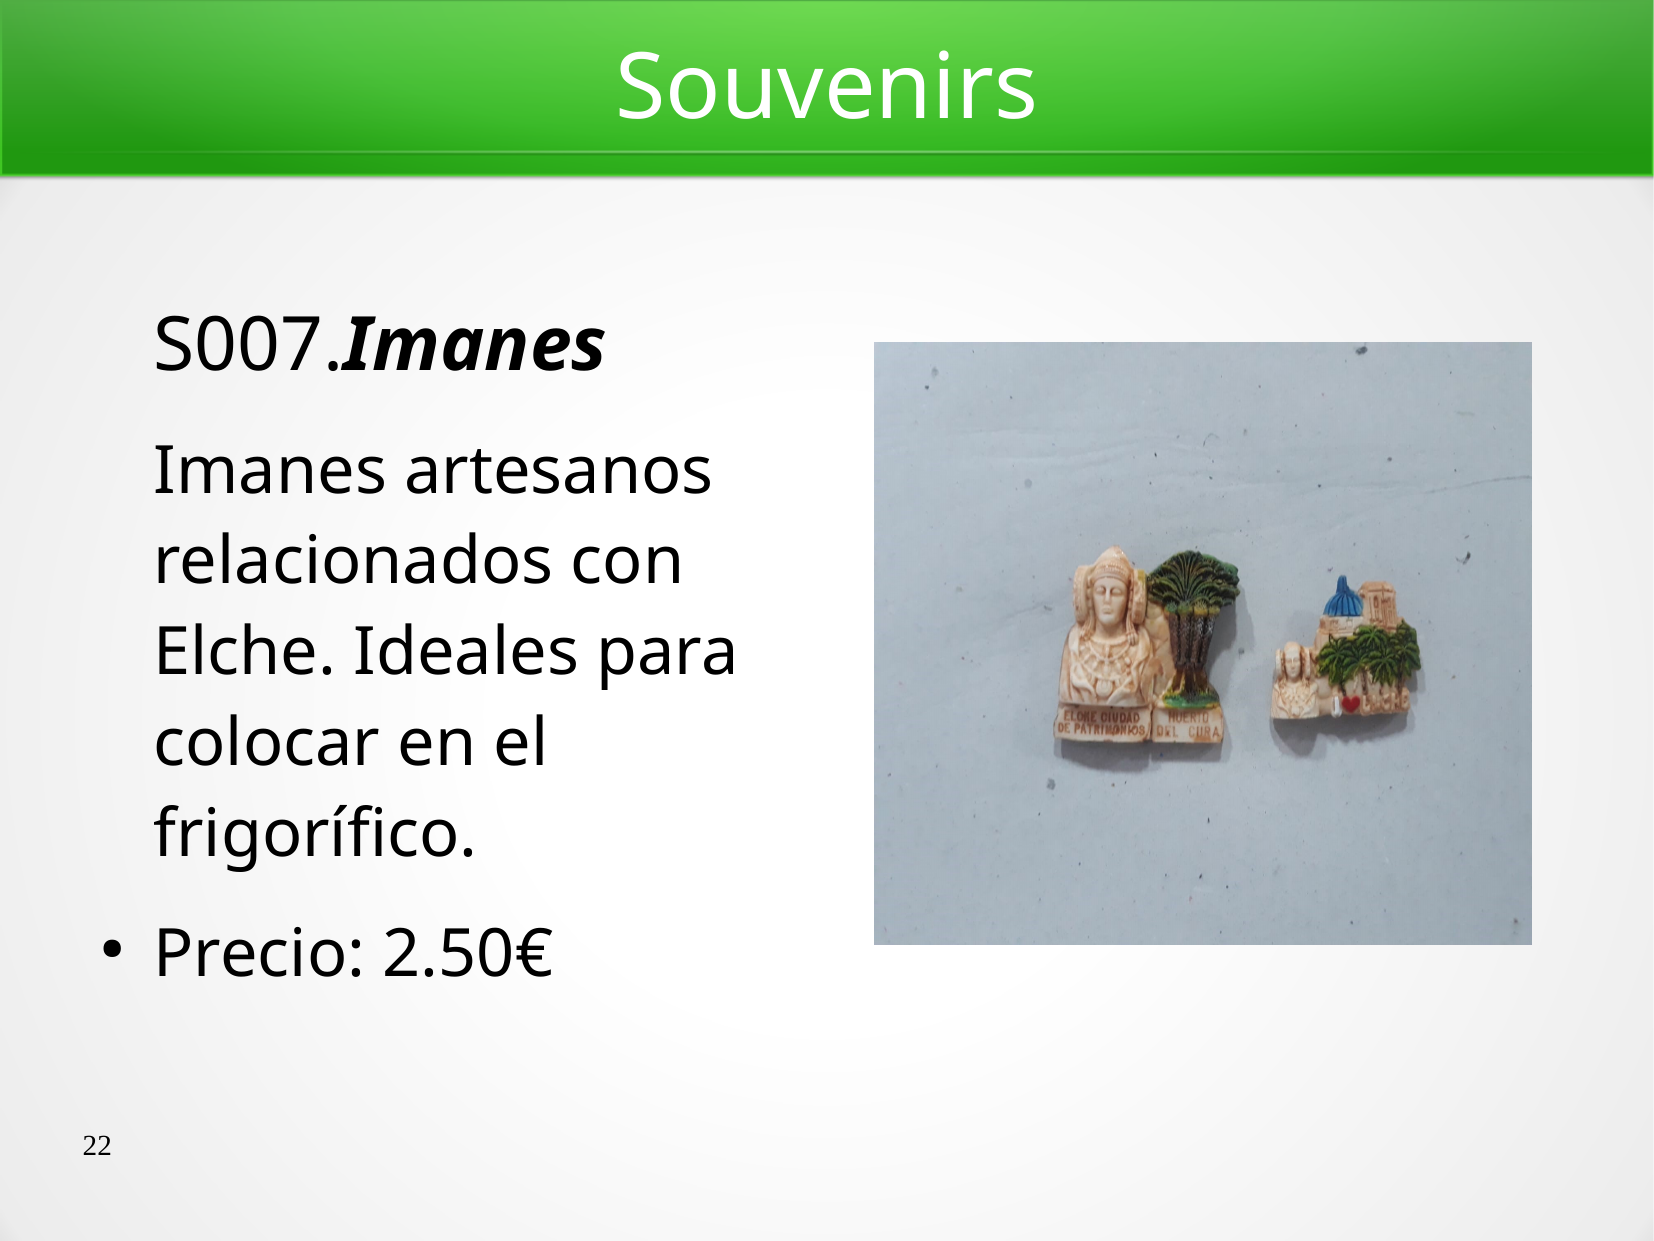

# Souvenirs
S007.Imanes
Imanes artesanos relacionados con Elche. Ideales para colocar en el frigorífico.
Precio: 2.50€
22